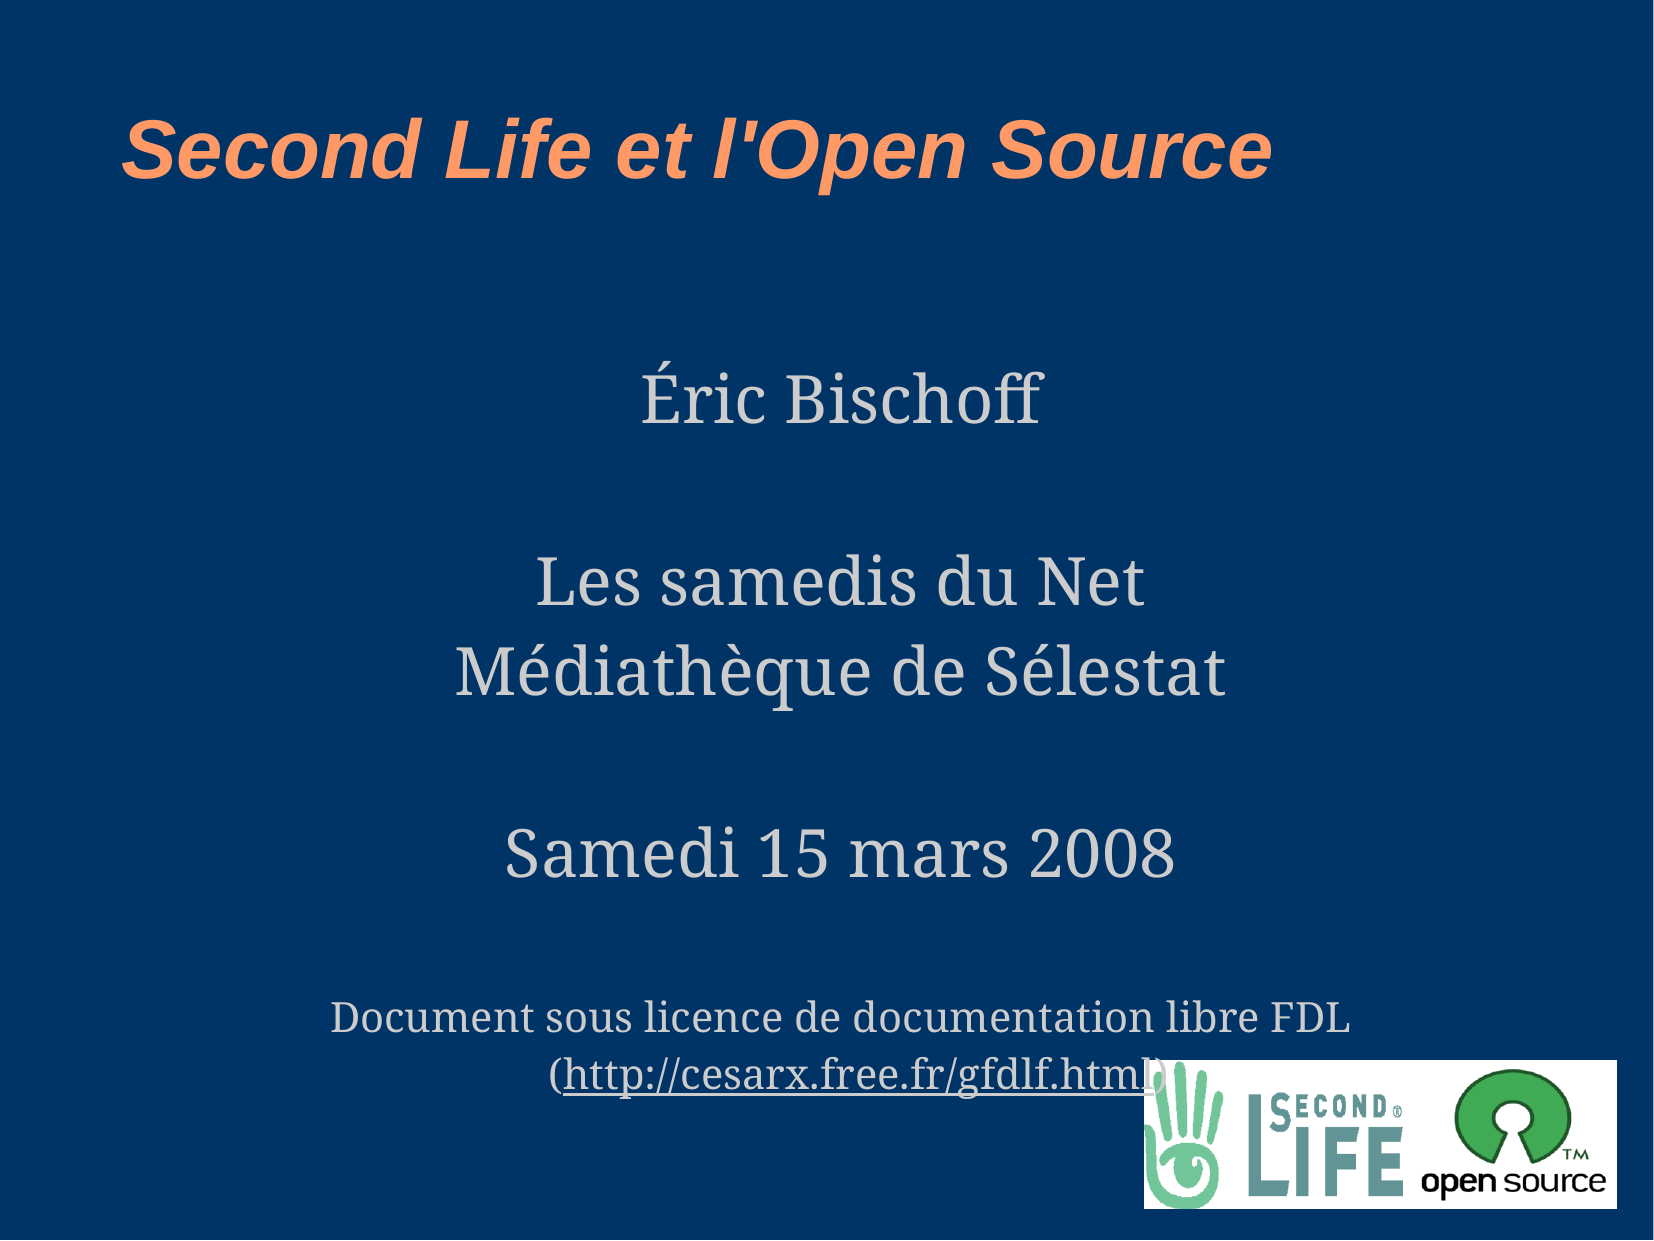

# Second Life et l'Open Source
Éric Bischoff
Les samedis du Net
Médiathèque de Sélestat
Samedi 15 mars 2008
Document sous licence de documentation libre FDL (http://cesarx.free.fr/gfdlf.html)